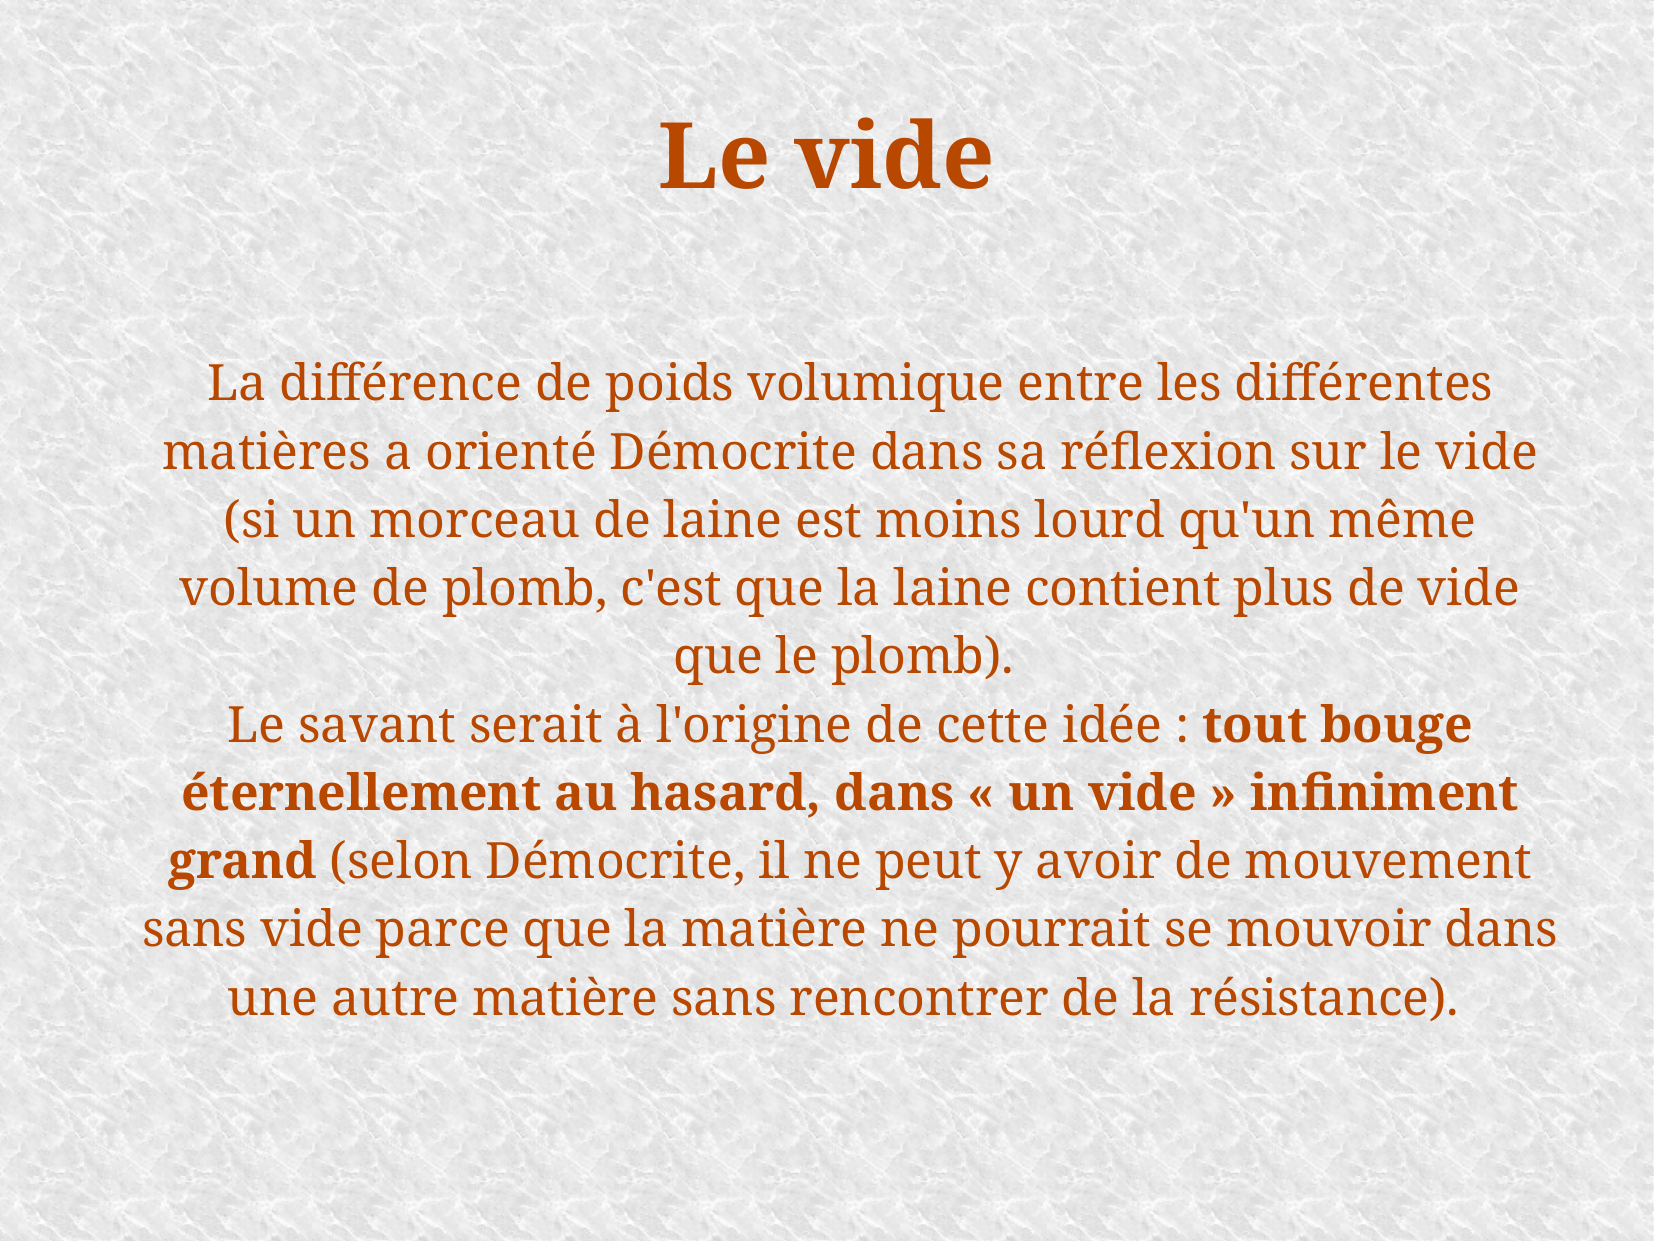

# Le vide
La différence de poids volumique entre les différentes matières a orienté Démocrite dans sa réflexion sur le vide (si un morceau de laine est moins lourd qu'un même volume de plomb, c'est que la laine contient plus de vide que le plomb).
Le savant serait à l'origine de cette idée : tout bouge éternellement au hasard, dans « un vide » infiniment grand (selon Démocrite, il ne peut y avoir de mouvement sans vide parce que la matière ne pourrait se mouvoir dans une autre matière sans rencontrer de la résistance).